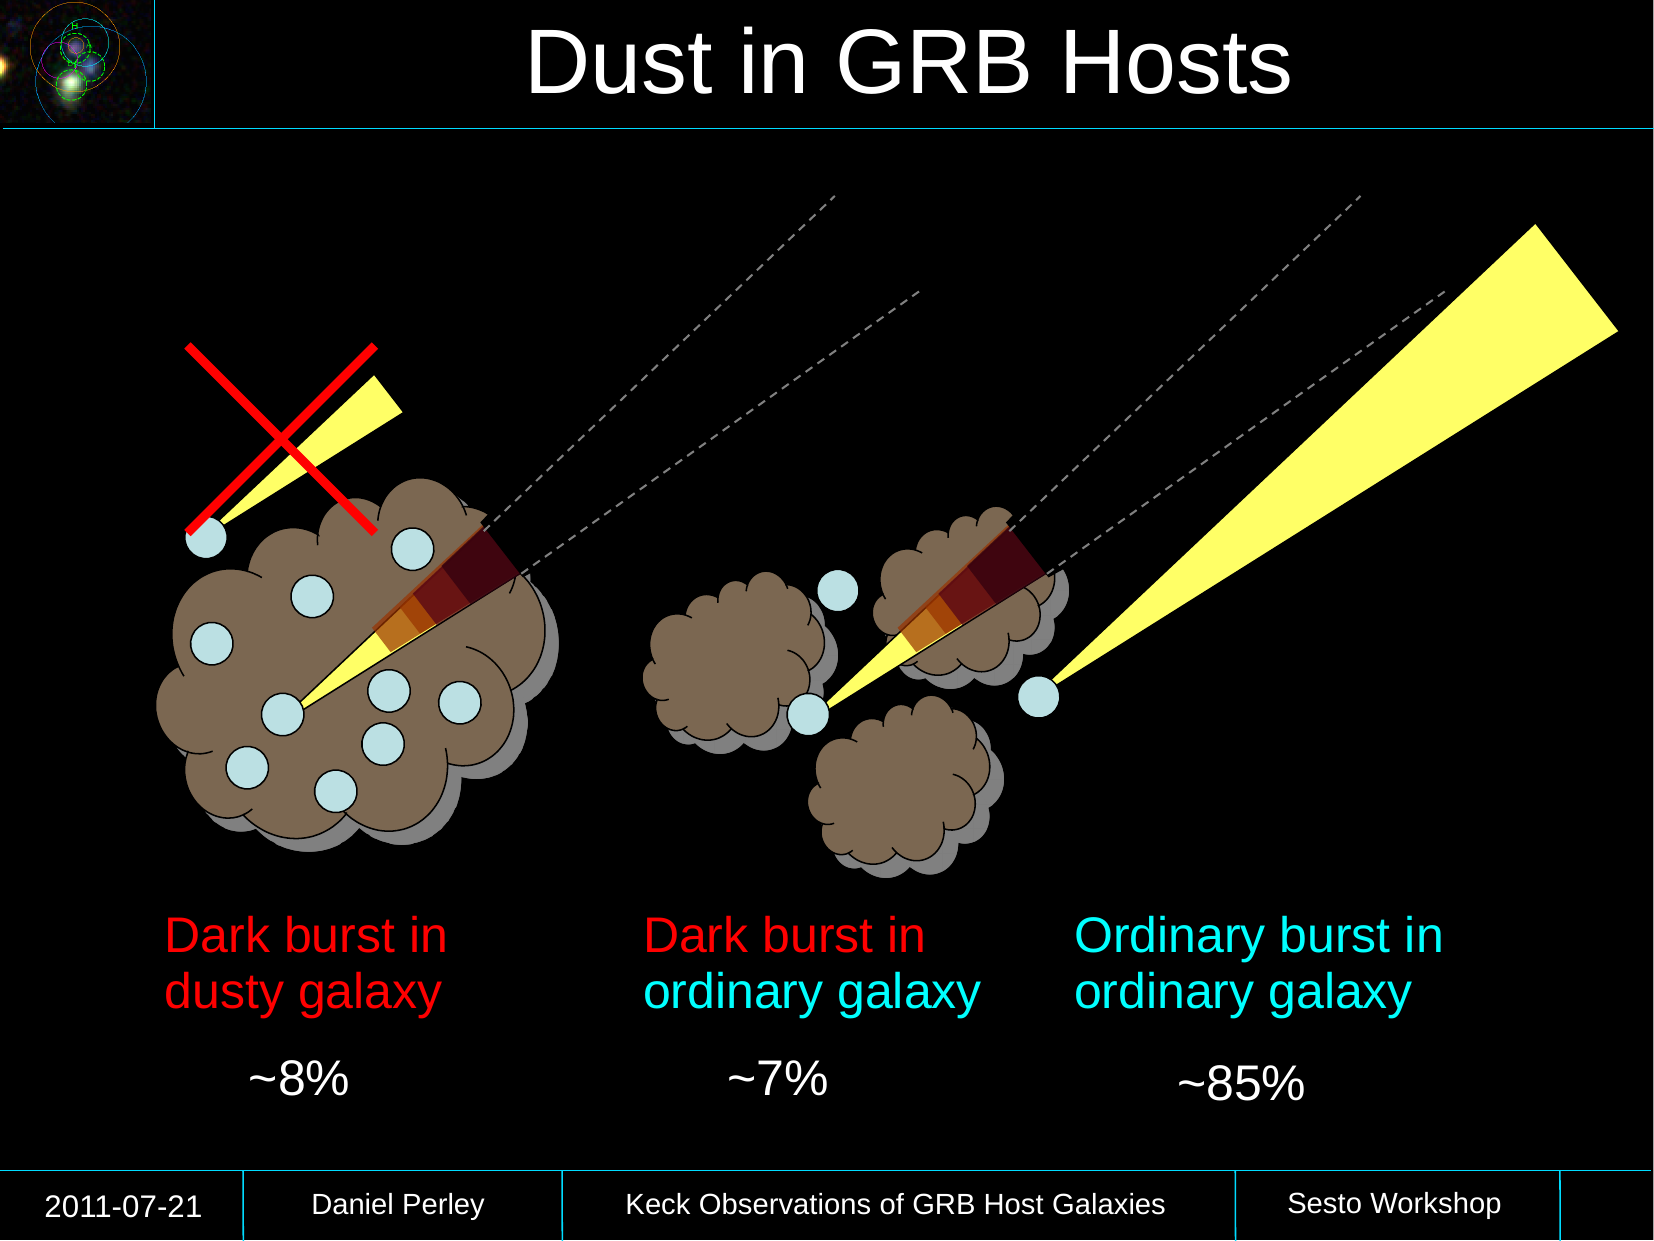

# Dust in GRB Hosts
Dark burst in dusty galaxy
Dark burst in ordinary galaxy
Ordinary burst in ordinary galaxy
~7%
~8%
~85%